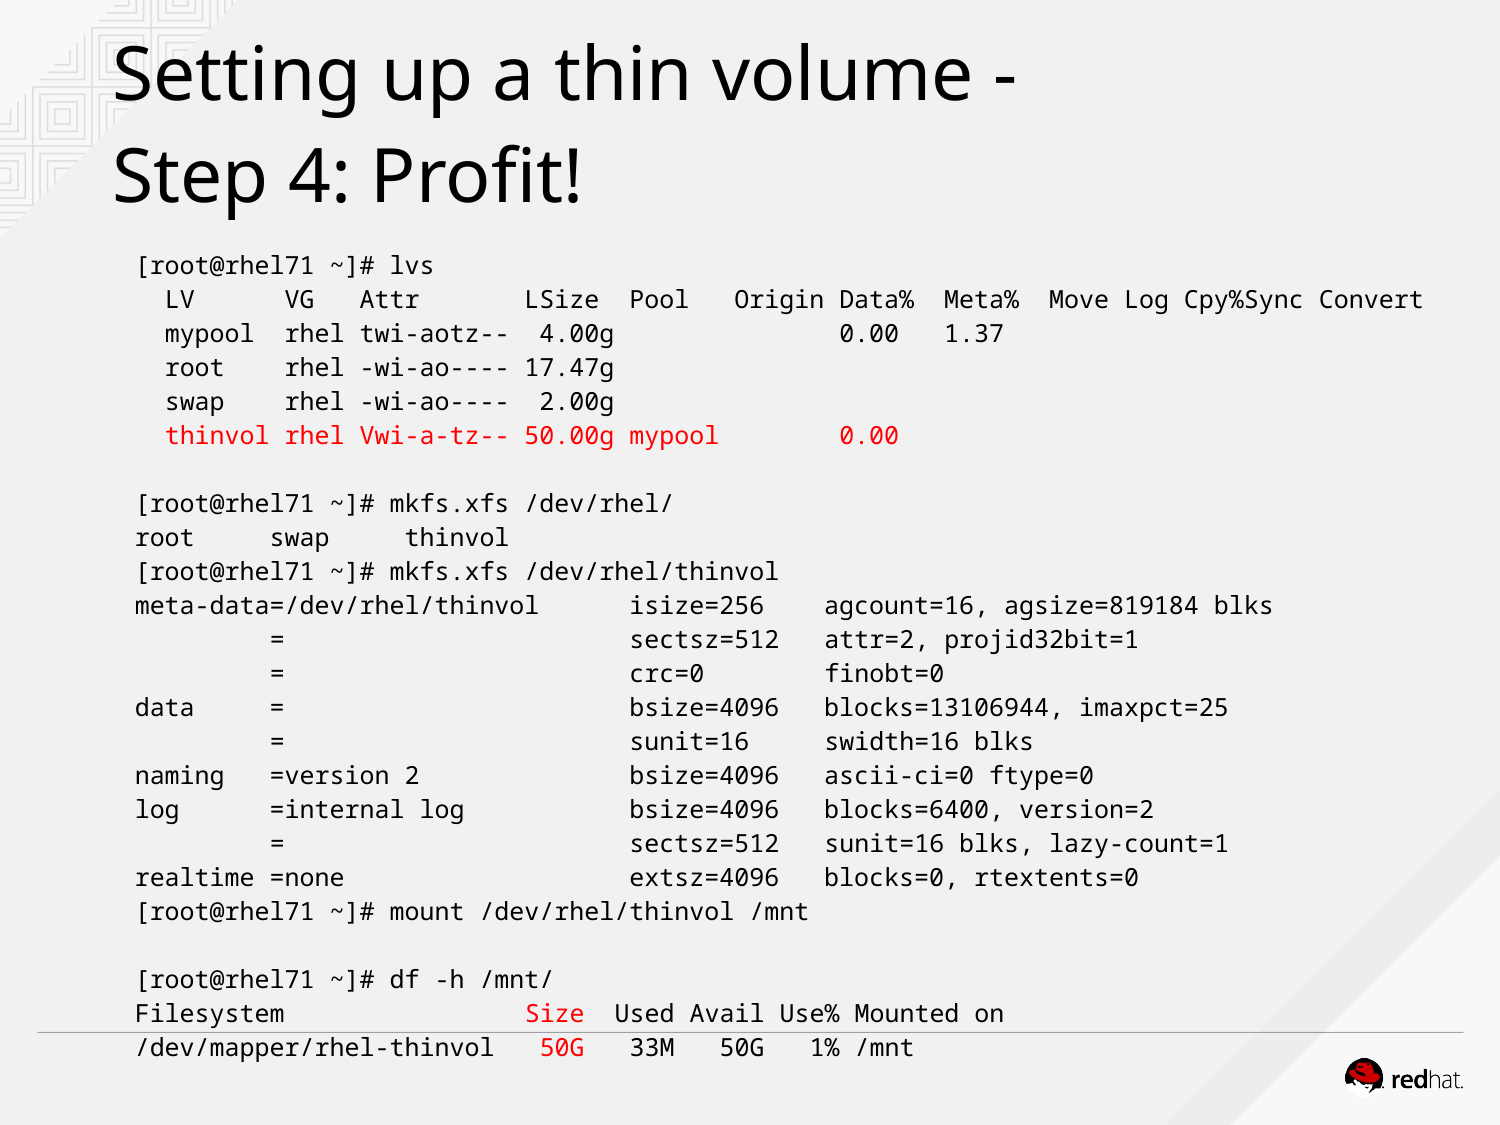

# Setting up a thin volume - Step 4: Profit!
[root@rhel71 ~]# lvs
 LV VG Attr LSize Pool Origin Data% Meta% Move Log Cpy%Sync Convert
 mypool rhel twi-aotz-- 4.00g 0.00 1.37
 root rhel -wi-ao---- 17.47g
 swap rhel -wi-ao---- 2.00g
 thinvol rhel Vwi-a-tz-- 50.00g mypool 0.00
[root@rhel71 ~]# mkfs.xfs /dev/rhel/
root swap thinvol
[root@rhel71 ~]# mkfs.xfs /dev/rhel/thinvol
meta-data=/dev/rhel/thinvol isize=256 agcount=16, agsize=819184 blks
 = sectsz=512 attr=2, projid32bit=1
 = crc=0 finobt=0
data = bsize=4096 blocks=13106944, imaxpct=25
 = sunit=16 swidth=16 blks
naming =version 2 bsize=4096 ascii-ci=0 ftype=0
log =internal log bsize=4096 blocks=6400, version=2
 = sectsz=512 sunit=16 blks, lazy-count=1
realtime =none extsz=4096 blocks=0, rtextents=0
[root@rhel71 ~]# mount /dev/rhel/thinvol /mnt
[root@rhel71 ~]# df -h /mnt/
Filesystem Size Used Avail Use% Mounted on
/dev/mapper/rhel-thinvol 50G 33M 50G 1% /mnt